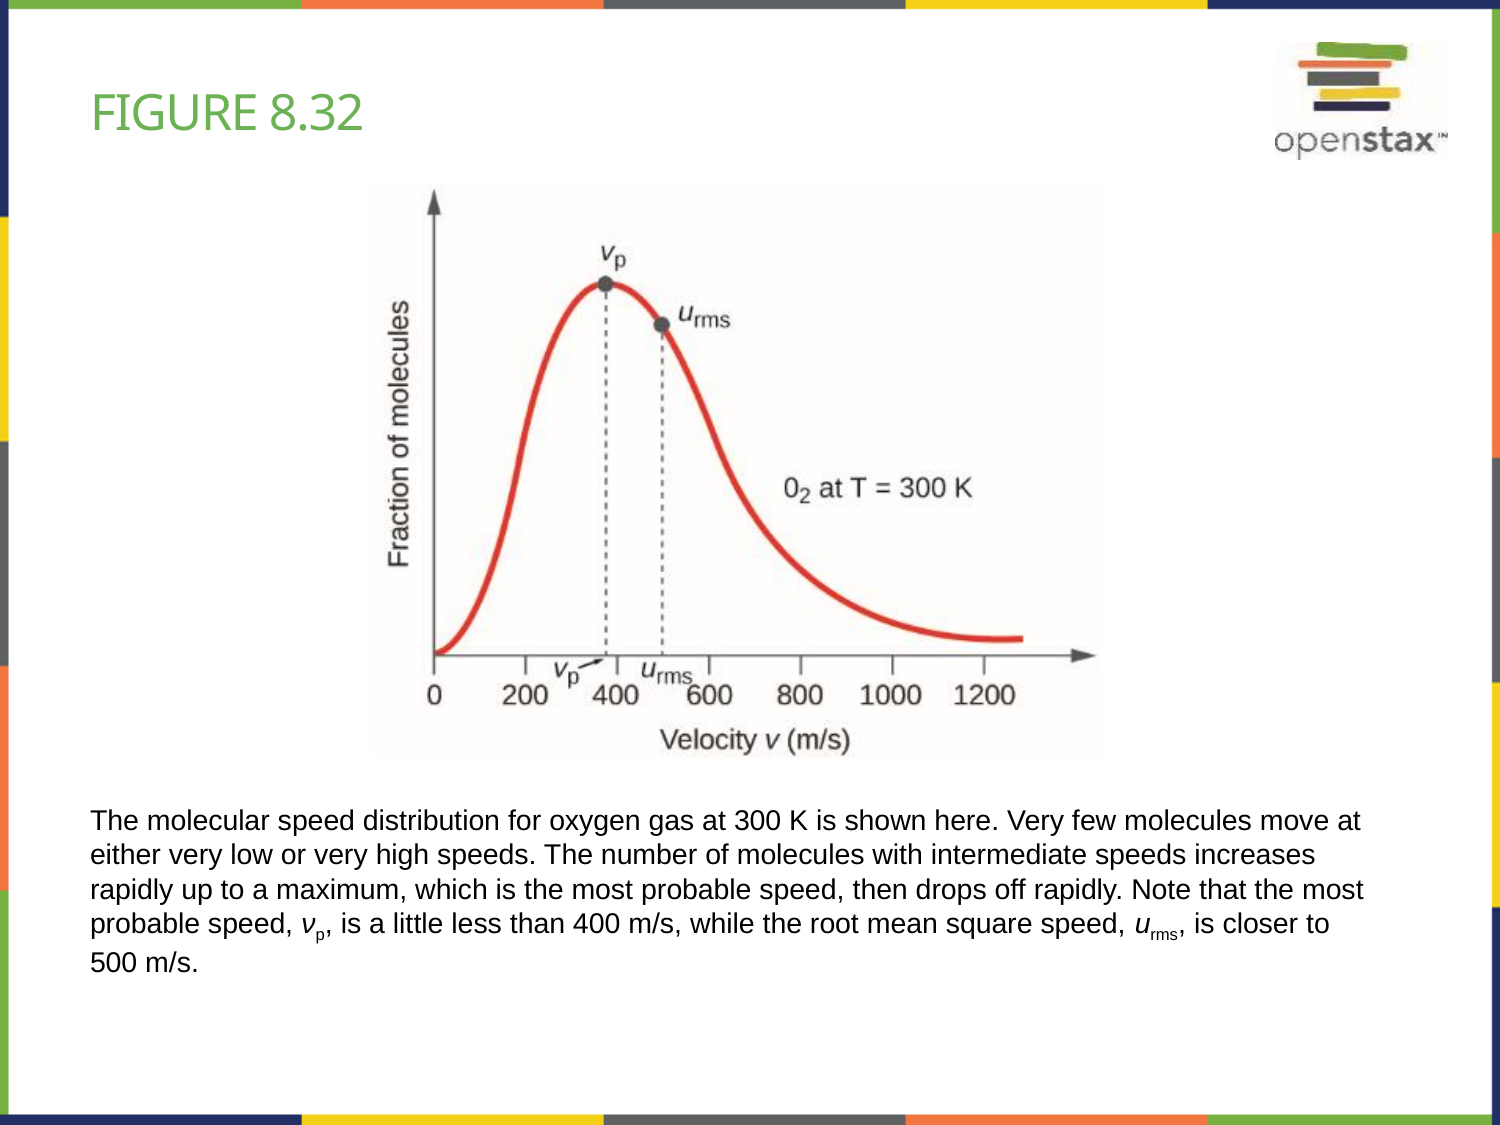

# Figure 8.32
The molecular speed distribution for oxygen gas at 300 K is shown here. Very few molecules move at either very low or very high speeds. The number of molecules with intermediate speeds increases rapidly up to a maximum, which is the most probable speed, then drops off rapidly. Note that the most probable speed, νp, is a little less than 400 m/s, while the root mean square speed, urms, is closer to 500 m/s.